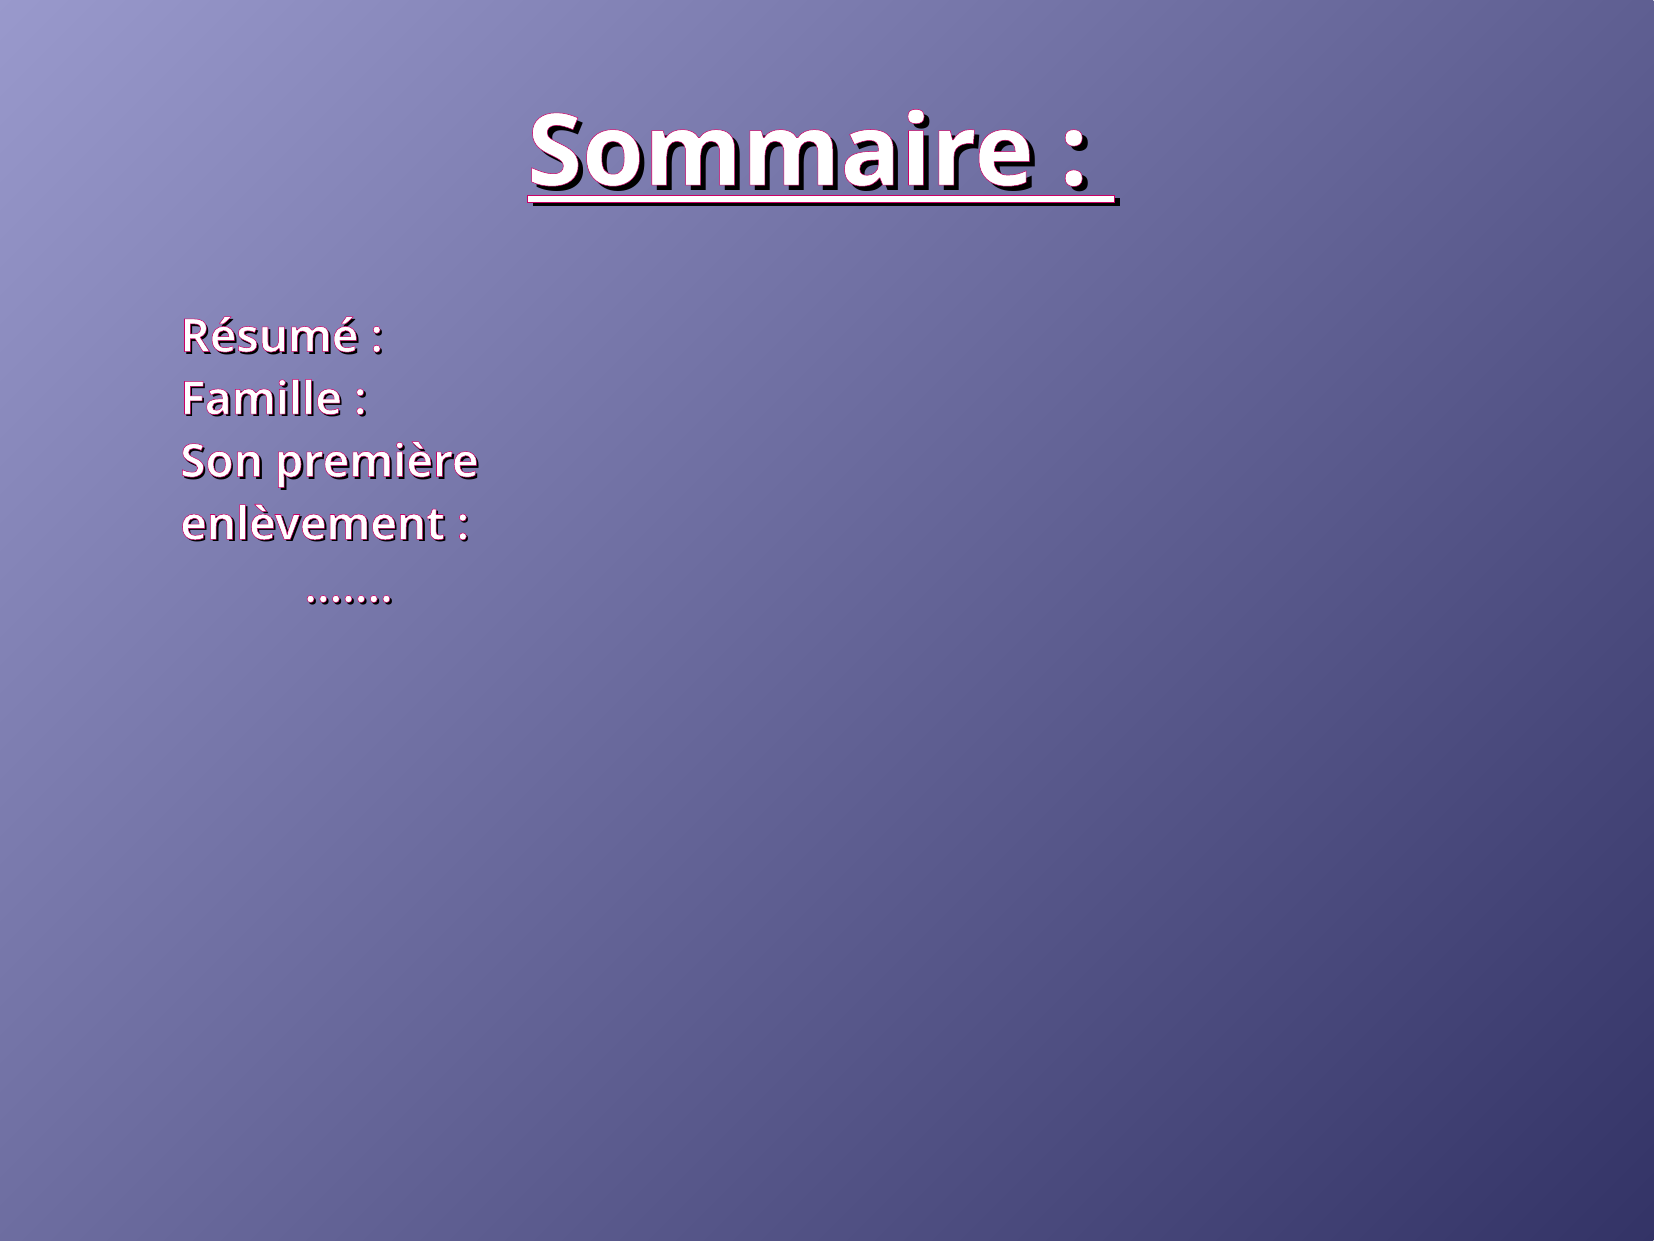

Sommaire :
Résumé :
Famille :
Son première enlèvement :
…….